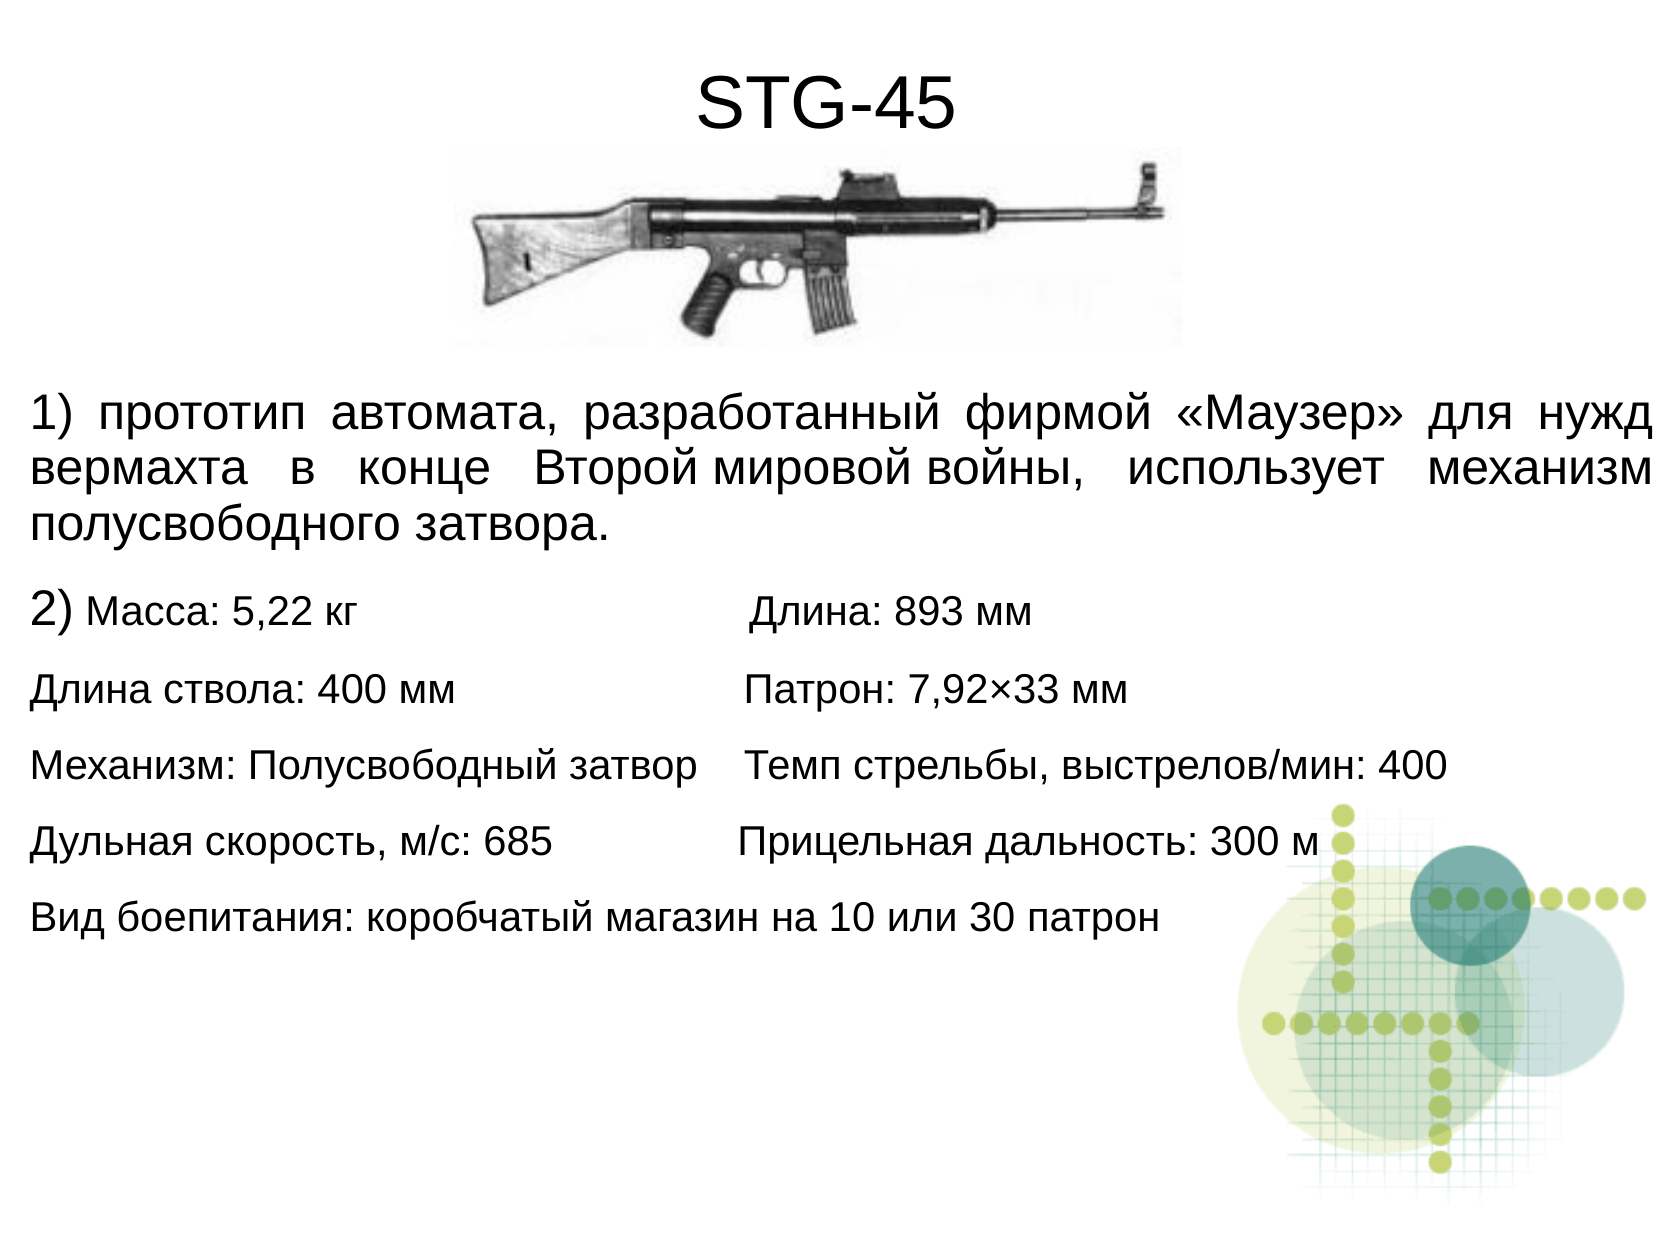

# STG-45
1) прототип автомата, разработанный фирмой «Маузер» для нужд вермахта в конце Второй мировой войны, использует механизм полусвободного затвора.
2) Масса: 5,22 кг Длина: 893 мм
Длина ствола: 400 мм Патрон: 7,92×33 мм
Механизм: Полусвободный затвор Темп стрельбы, выстрелов/мин: 400
Дульная скорость, м/с: 685 Прицельная дальность: 300 м
Вид боепитания: коробчатый магазин на 10 или 30 патрон